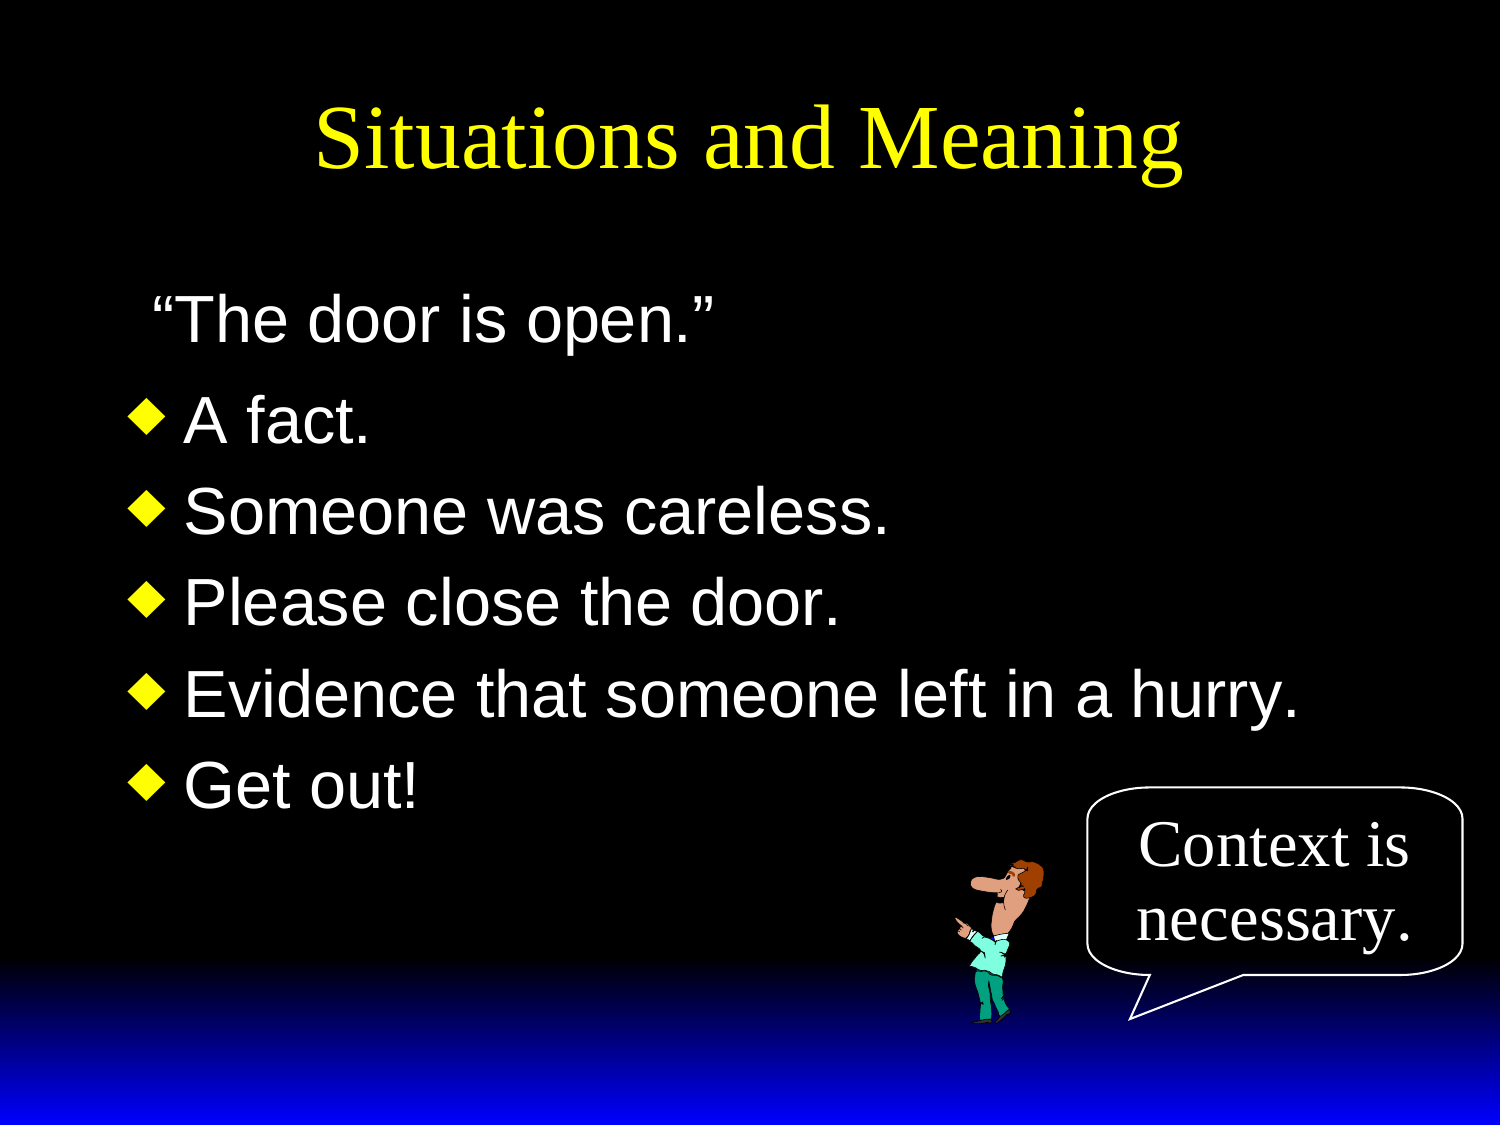

# Situations and Meaning
“The door is open.”
A fact.
Someone was careless.
Please close the door.
Evidence that someone left in a hurry.
Get out!
Context is
necessary.